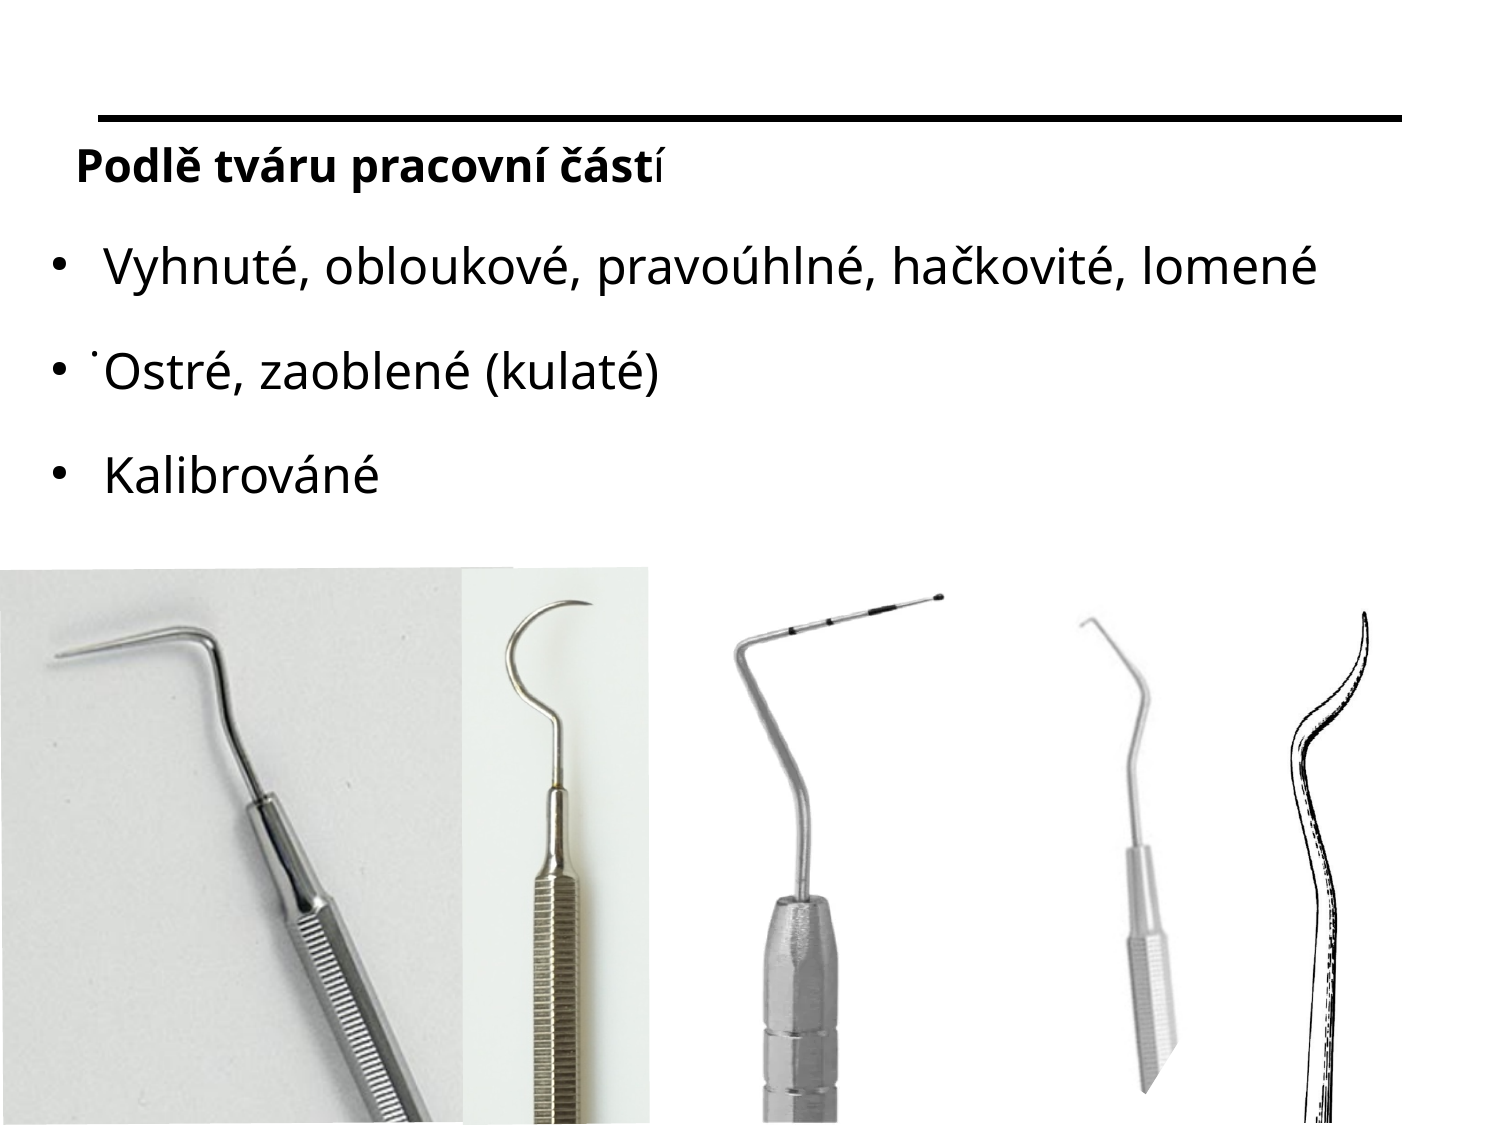

# Podlě tváru pracovní částí
Vyhnuté, obloukové, pravoúhlné, hačkovité, lomené
Ostré, zaoblené (kulaté)
Kalibrováné
.